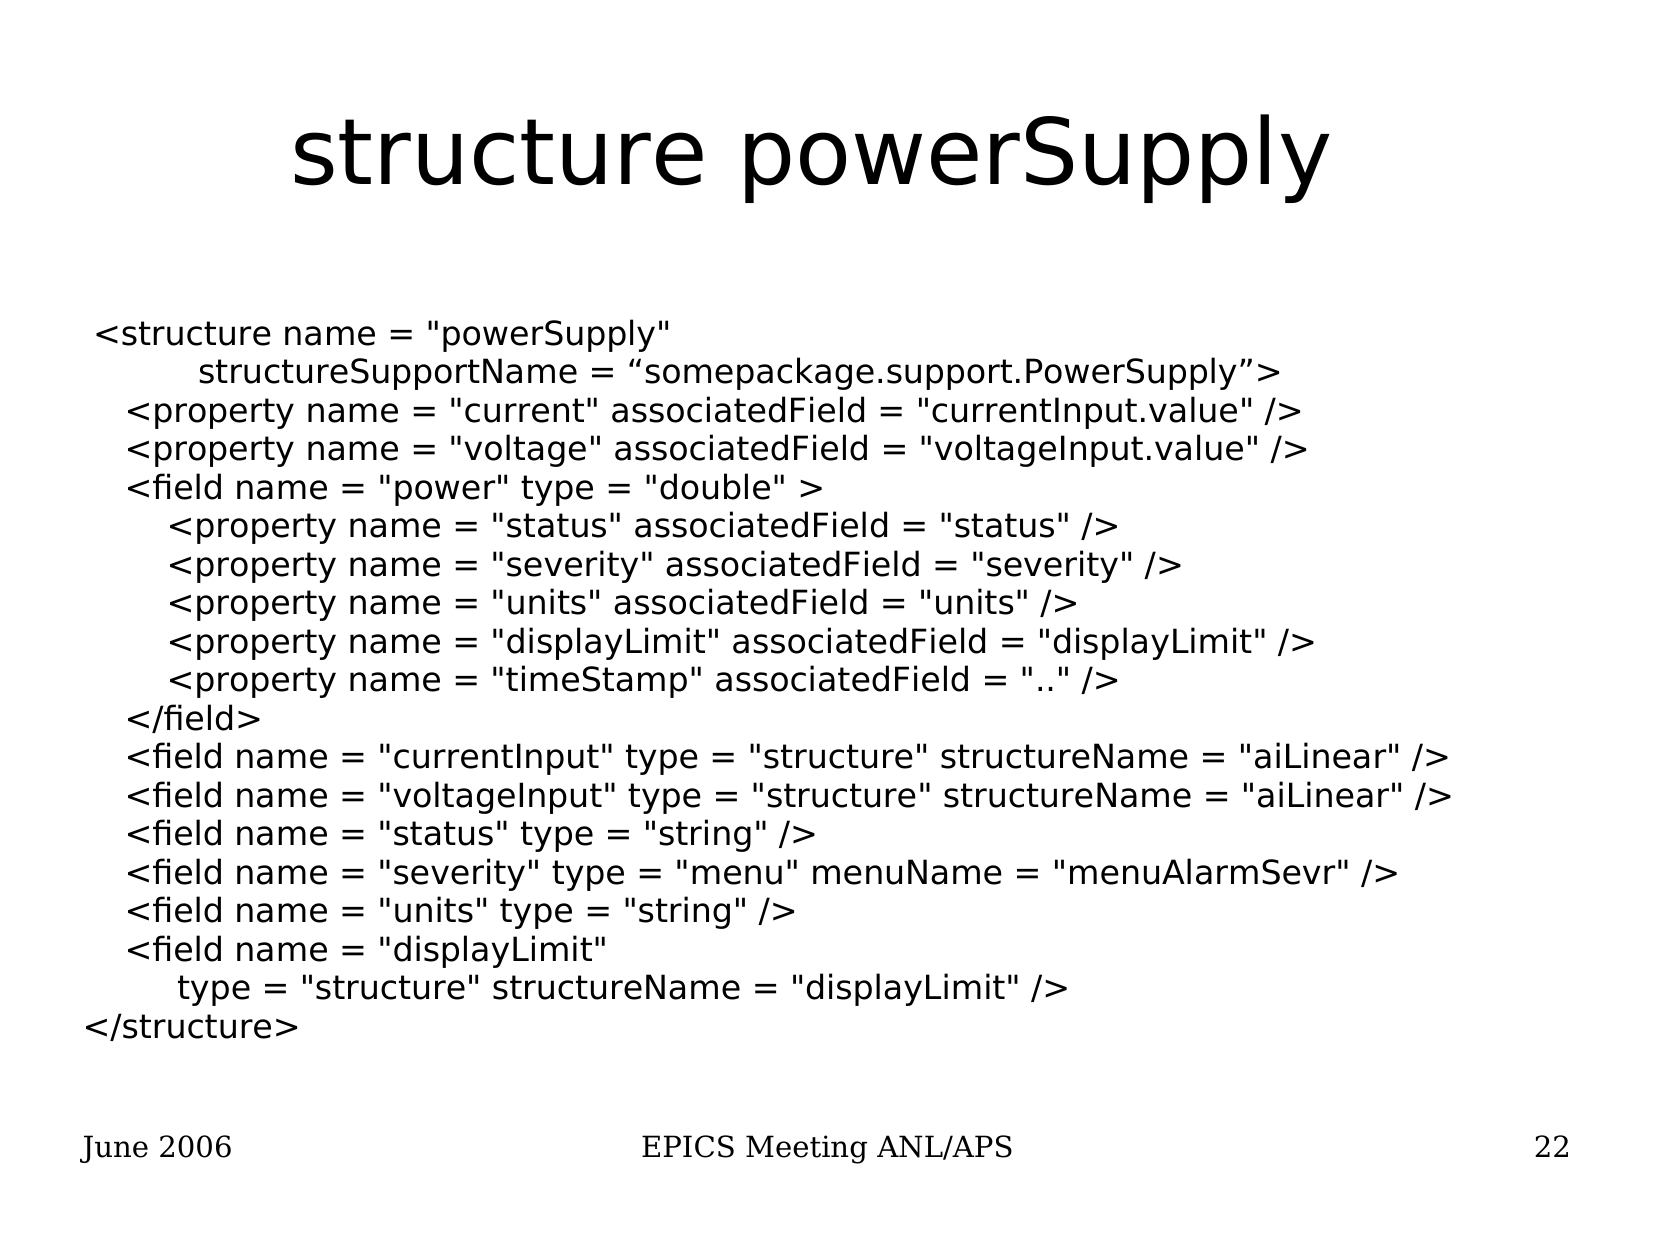

# structure powerSupply
 <structure name = "powerSupply"
 structureSupportName = “somepackage.support.PowerSupply”>
 <property name = "current" associatedField = "currentInput.value" />
 <property name = "voltage" associatedField = "voltageInput.value" />
 <field name = "power" type = "double" >
 <property name = "status" associatedField = "status" />
 <property name = "severity" associatedField = "severity" />
 <property name = "units" associatedField = "units" />
 <property name = "displayLimit" associatedField = "displayLimit" />
 <property name = "timeStamp" associatedField = ".." />
 </field>
 <field name = "currentInput" type = "structure" structureName = "aiLinear" />
 <field name = "voltageInput" type = "structure" structureName = "aiLinear" />
 <field name = "status" type = "string" />
 <field name = "severity" type = "menu" menuName = "menuAlarmSevr" />
 <field name = "units" type = "string" />
 <field name = "displayLimit"
 type = "structure" structureName = "displayLimit" />
</structure>
June 2006
EPICS Meeting ANL/APS
22